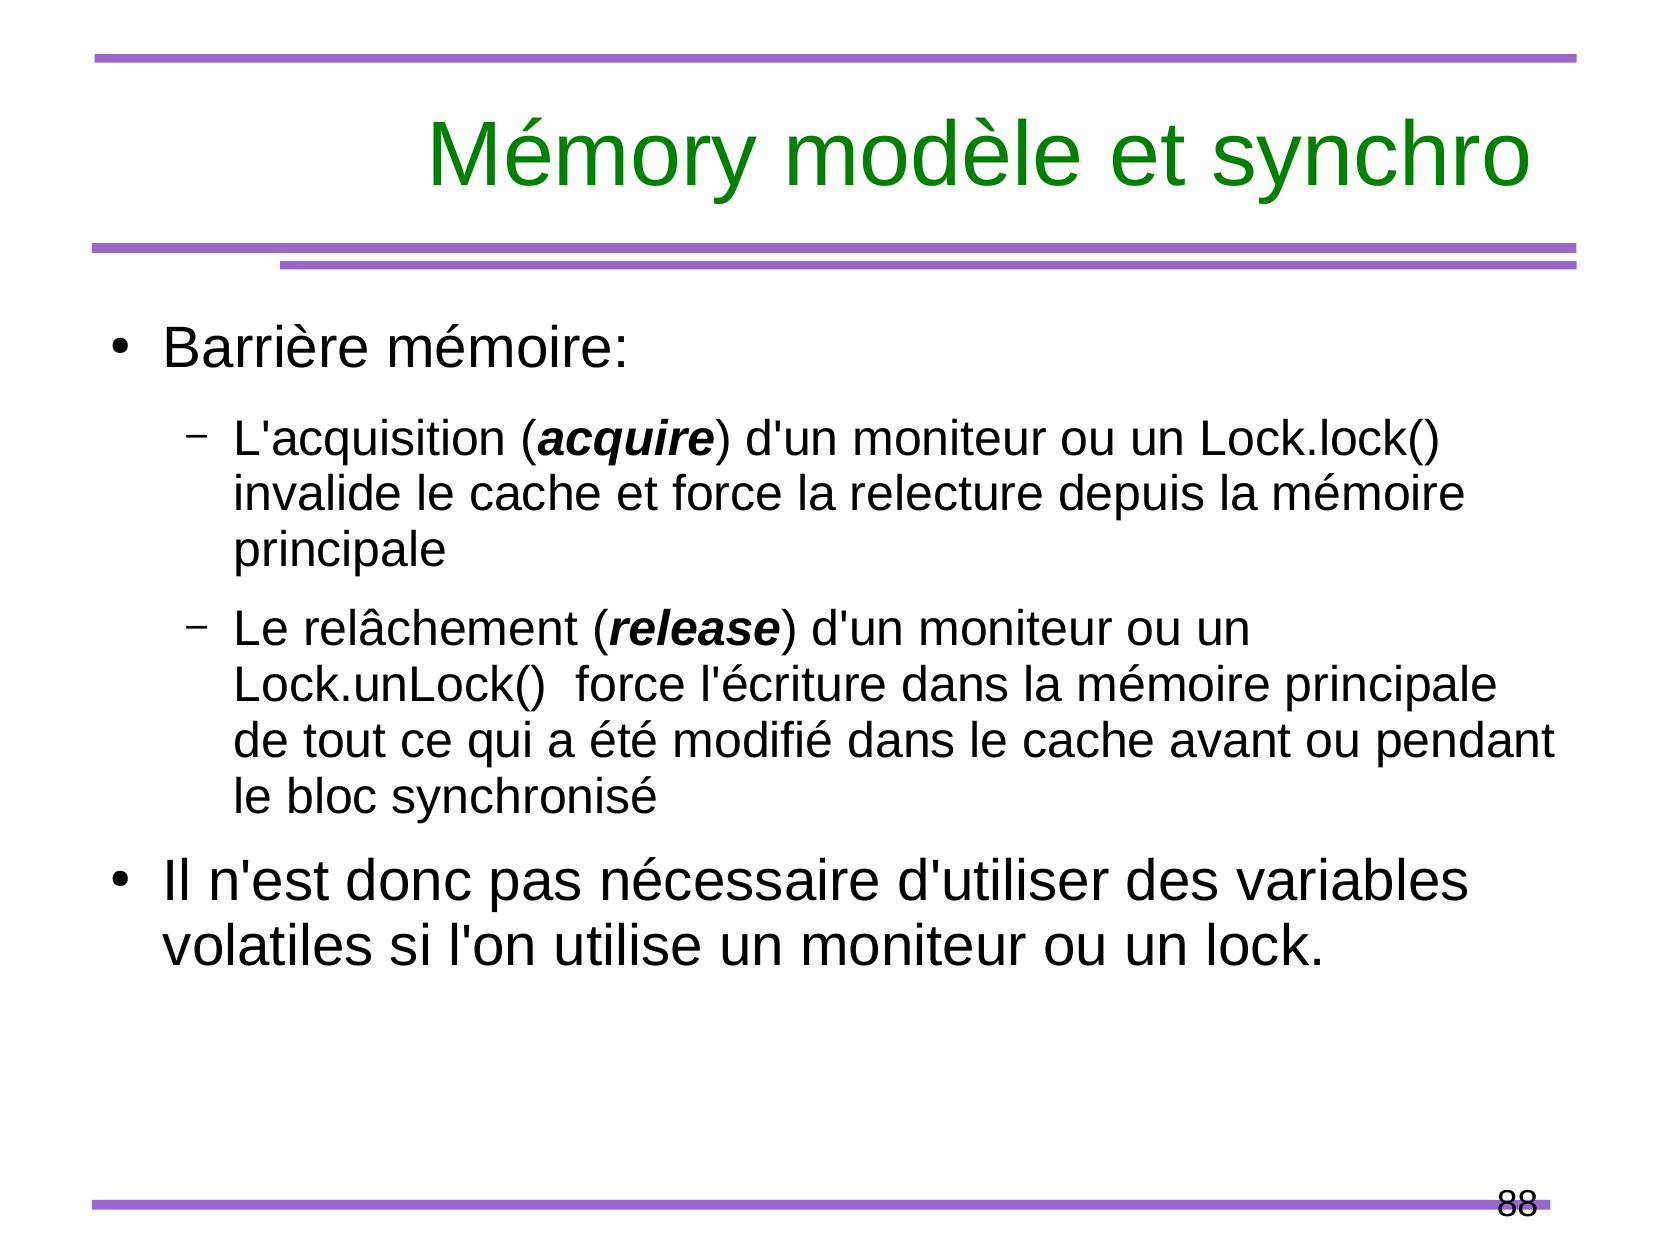

# Mémory modèle et synchro
Barrière mémoire:
L'acquisition (acquire) d'un moniteur ou un Lock.lock() invalide le cache et force la relecture depuis la mémoire principale
Le relâchement (release) d'un moniteur ou un Lock.unLock() force l'écriture dans la mémoire principale de tout ce qui a été modifié dans le cache avant ou pendant le bloc synchronisé
Il n'est donc pas nécessaire d'utiliser des variables volatiles si l'on utilise un moniteur ou un lock.